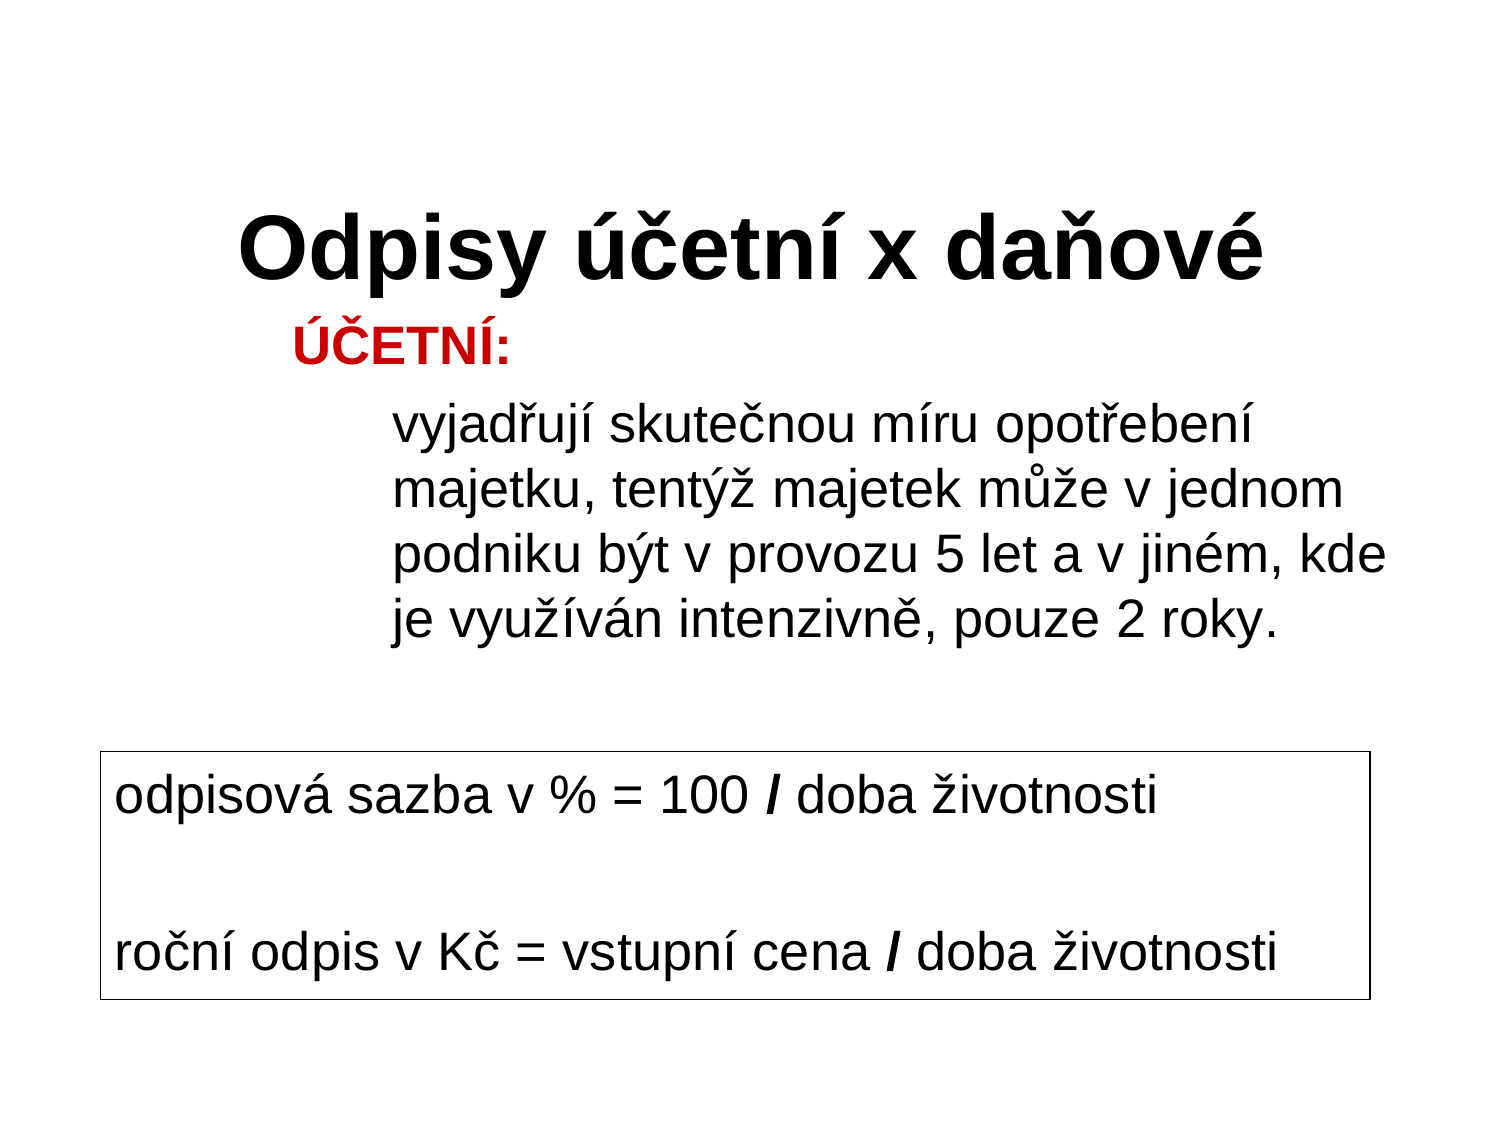

# Odpisy účetní x daňové
ÚČETNÍ:
	vyjadřují skutečnou míru opotřebení majetku, tentýž majetek může v jednom podniku být v provozu 5 let a v jiném, kde je využíván intenzivně, pouze 2 roky.
odpisová sazba v % = 100 / doba životnosti
roční odpis v Kč = vstupní cena / doba životnosti